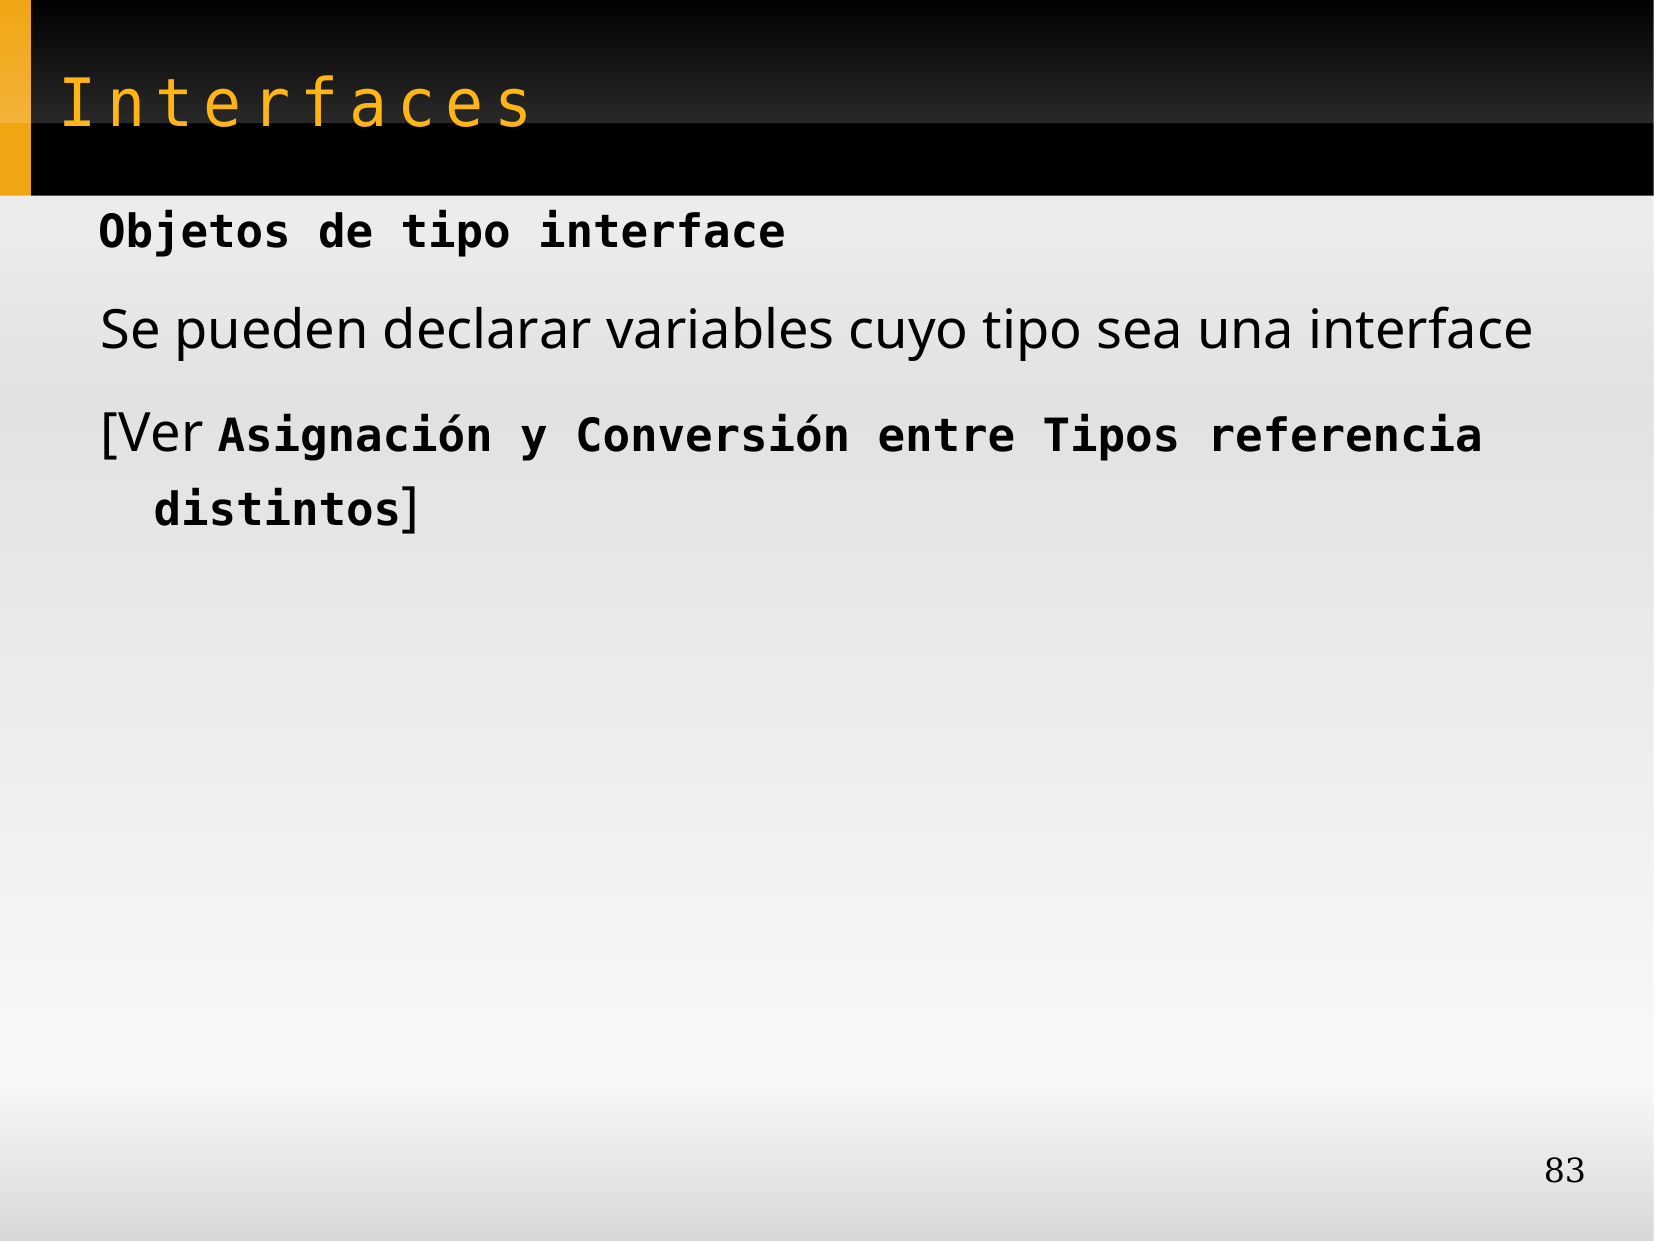

# Interfaces
Objetos de tipo interface
Se pueden declarar variables cuyo tipo sea una interface
[Ver Asignación y Conversión entre Tipos referencia distintos]
83